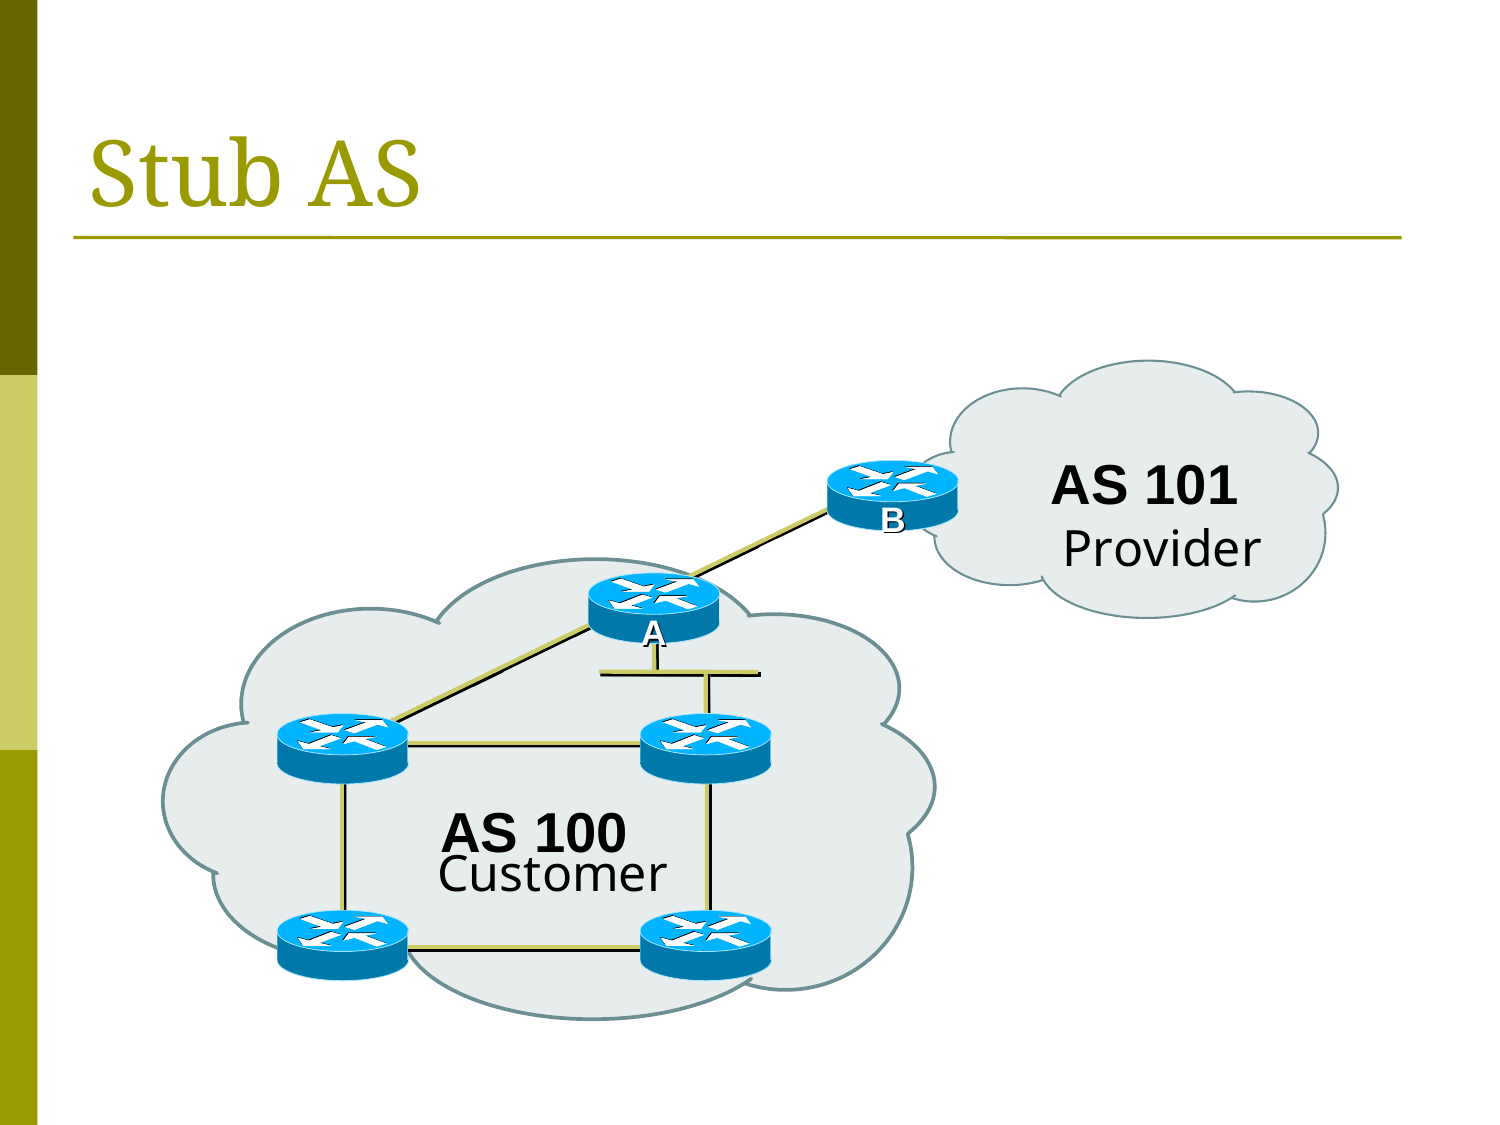

# Stub AS
AS 101
B
Provider
A
AS 100
Customer